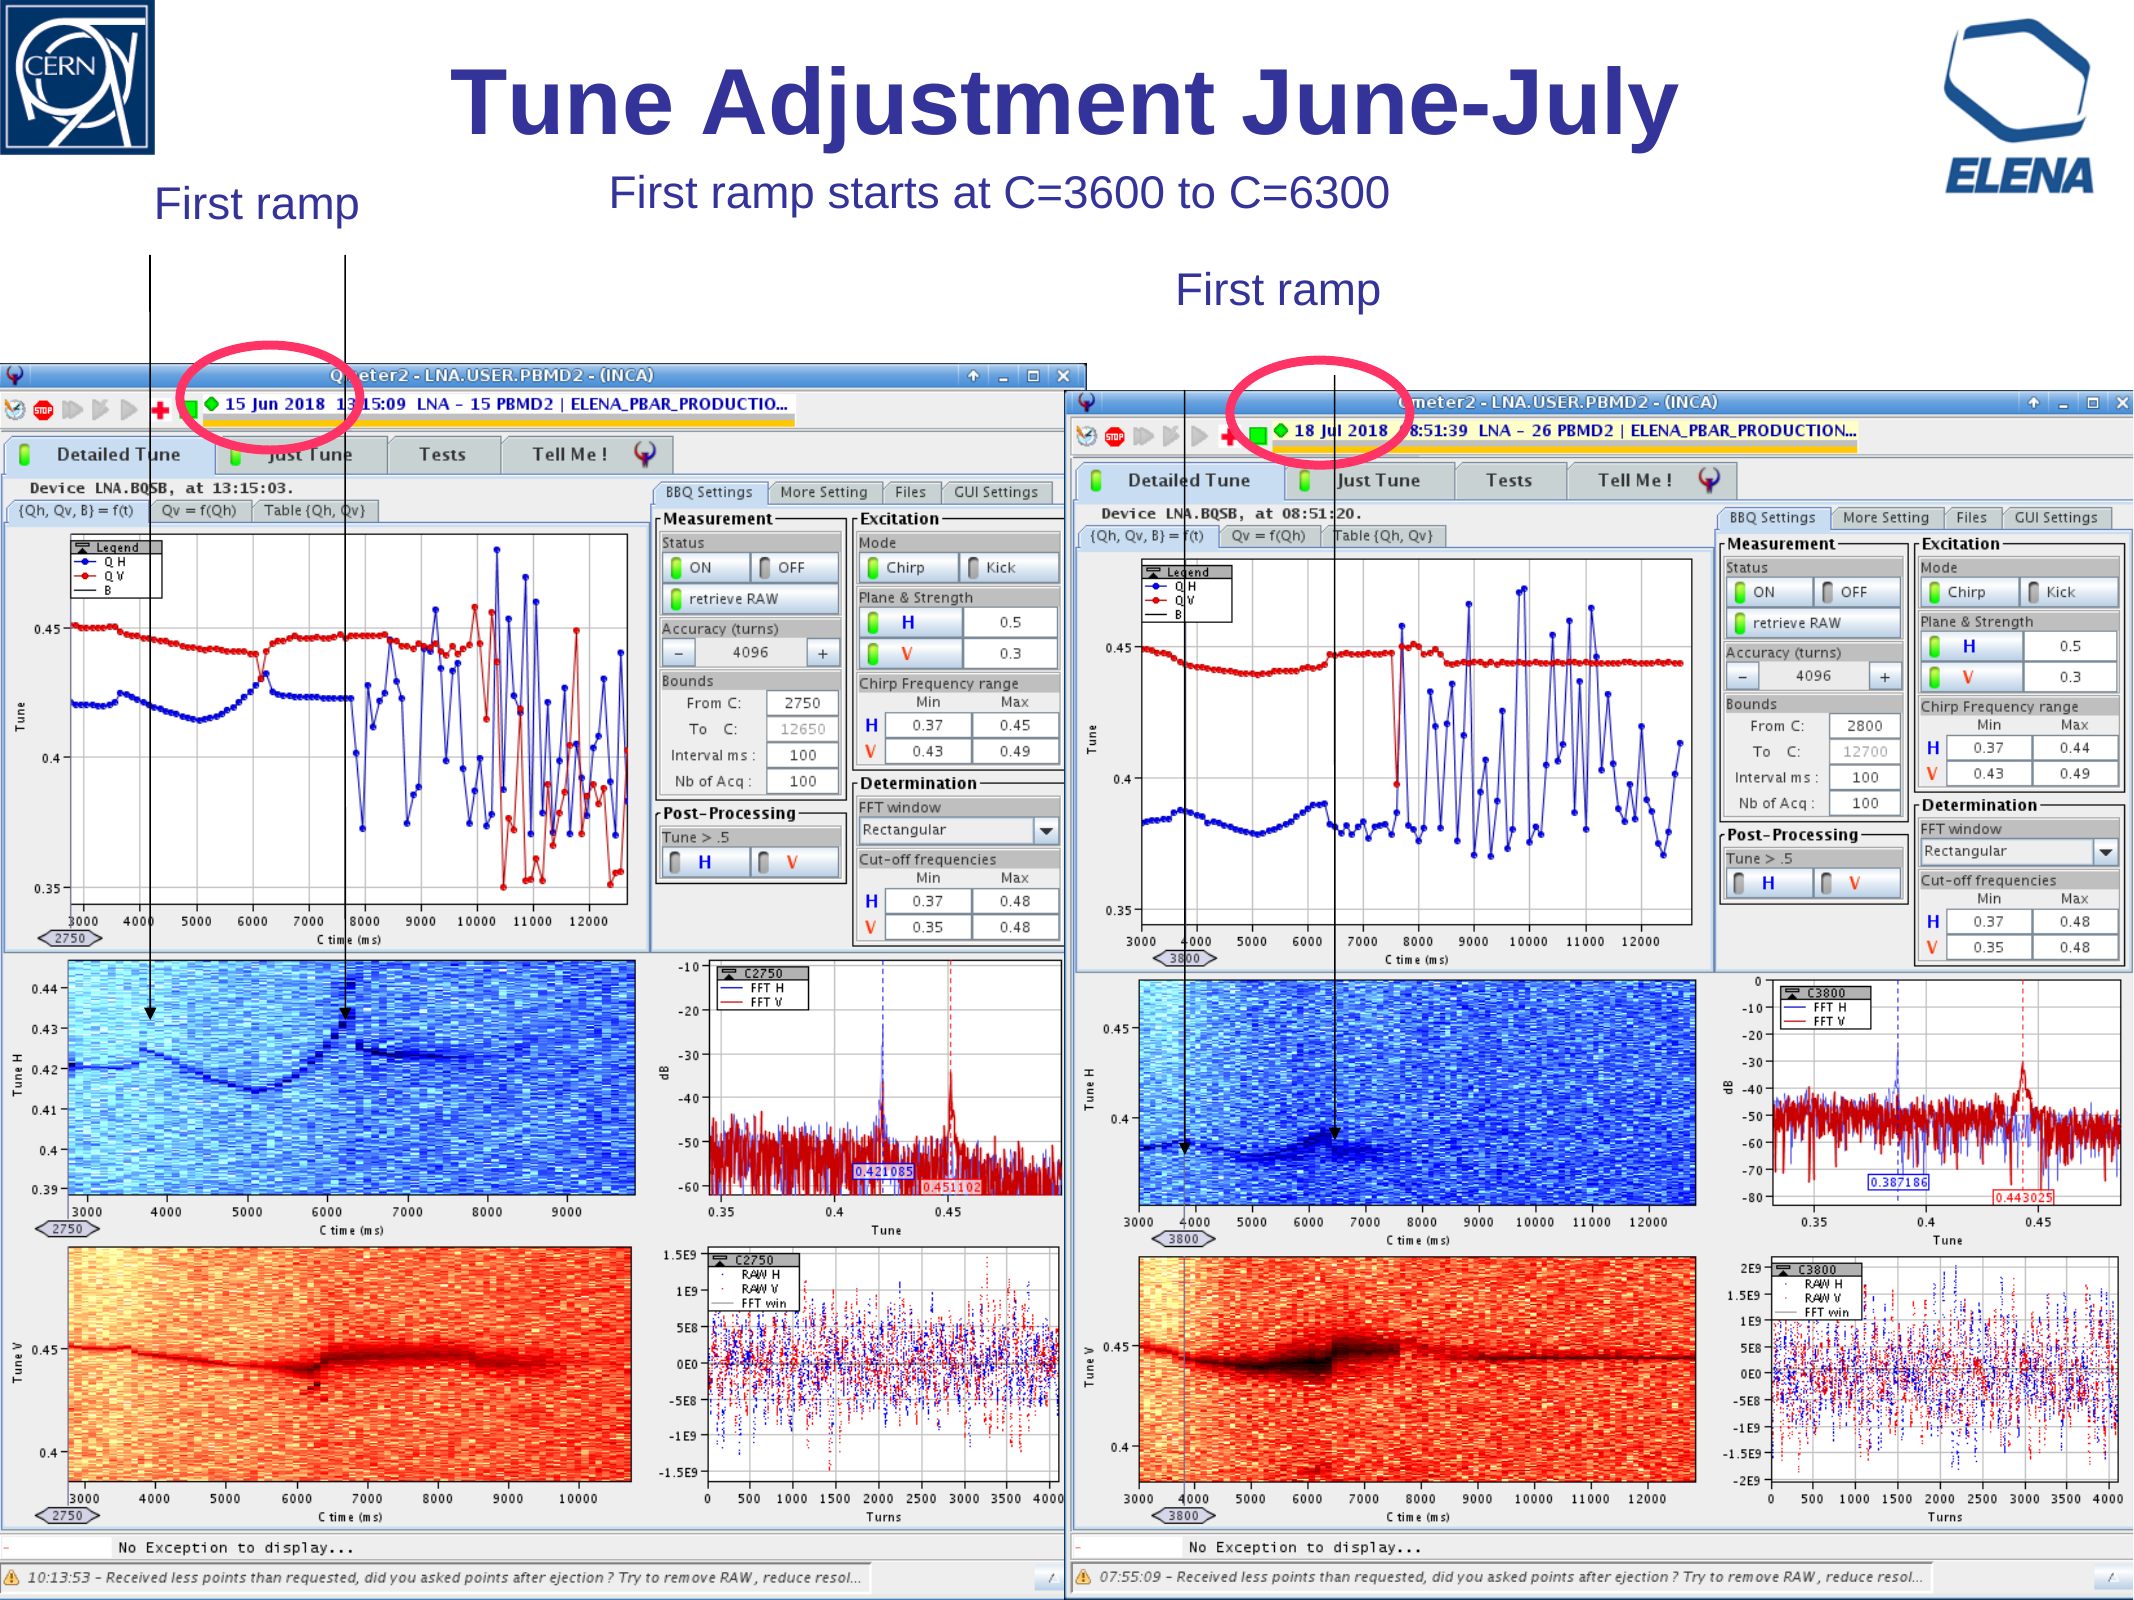

Tune Adjustment June-July
First ramp starts at C=3600 to C=6300
First ramp
First ramp